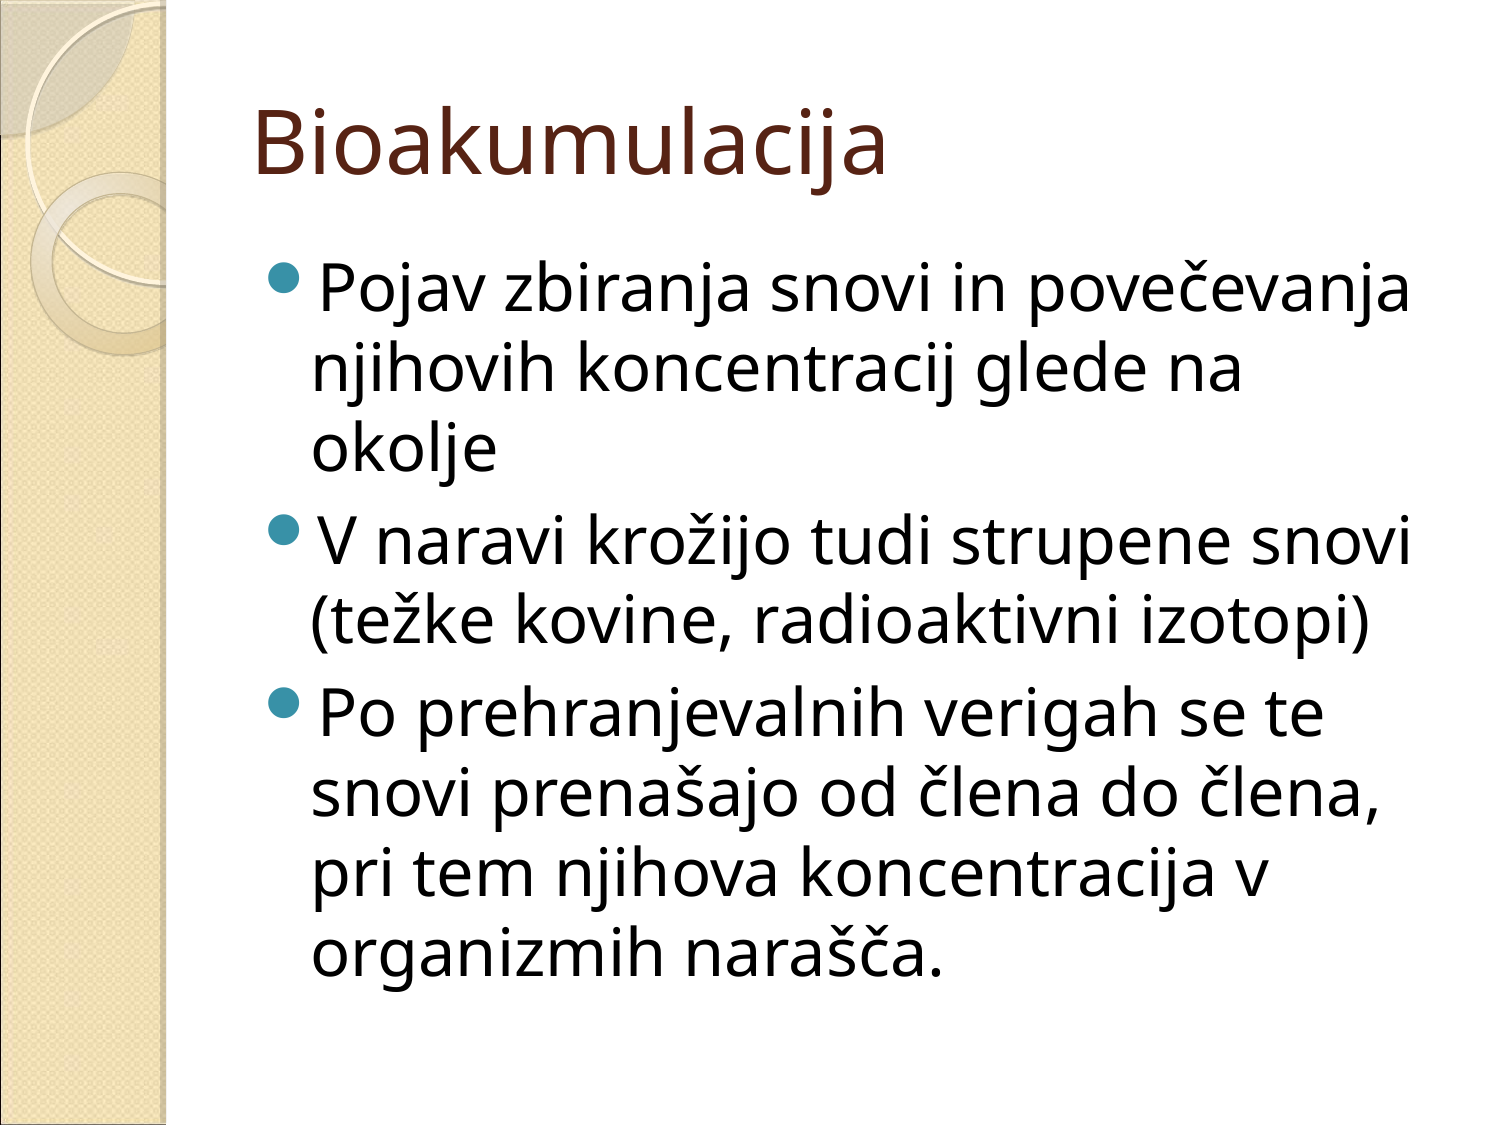

# Bioakumulacija
Pojav zbiranja snovi in povečevanja njihovih koncentracij glede na okolje
V naravi krožijo tudi strupene snovi (težke kovine, radioaktivni izotopi)
Po prehranjevalnih verigah se te snovi prenašajo od člena do člena, pri tem njihova koncentracija v organizmih narašča.